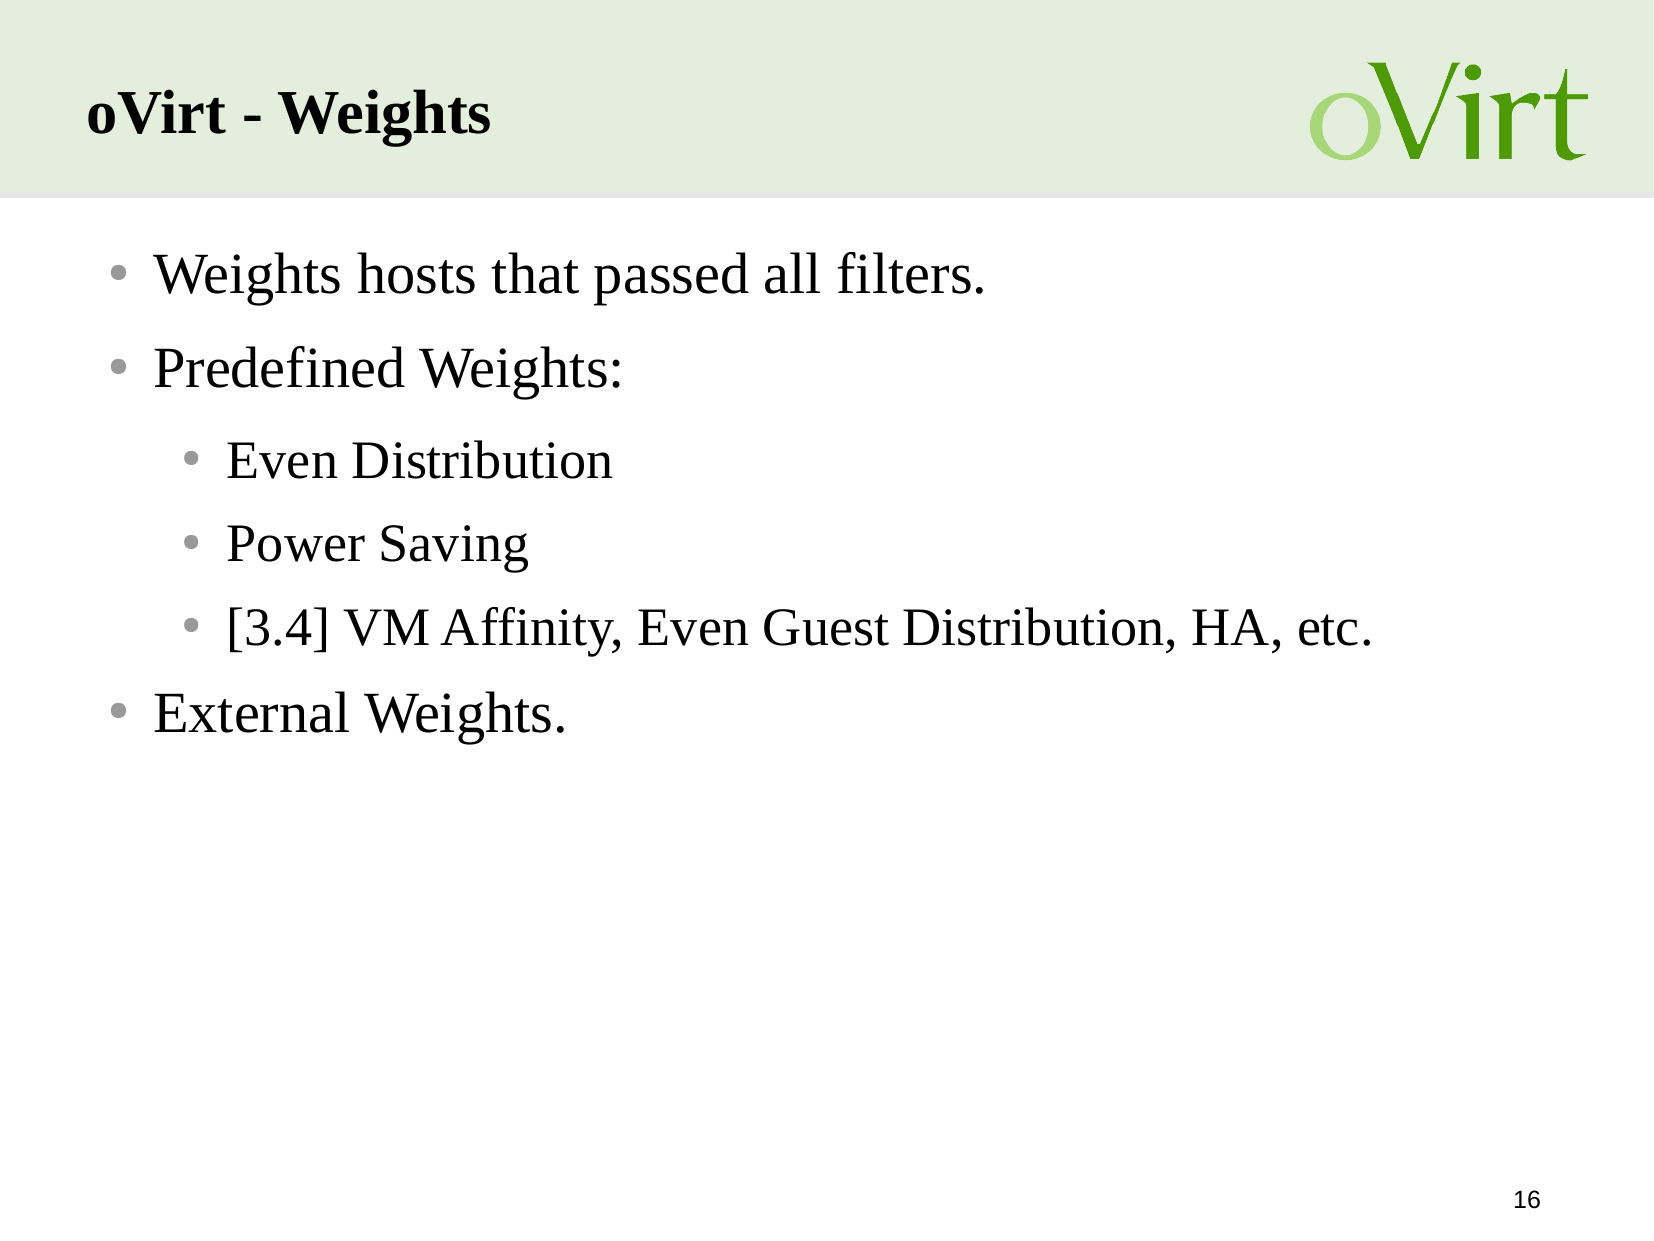

# oVirt - Weights
Weights hosts that passed all filters.
Predefined Weights:
Even Distribution
Power Saving
[3.4] VM Affinity, Even Guest Distribution, HA, etc.
External Weights.